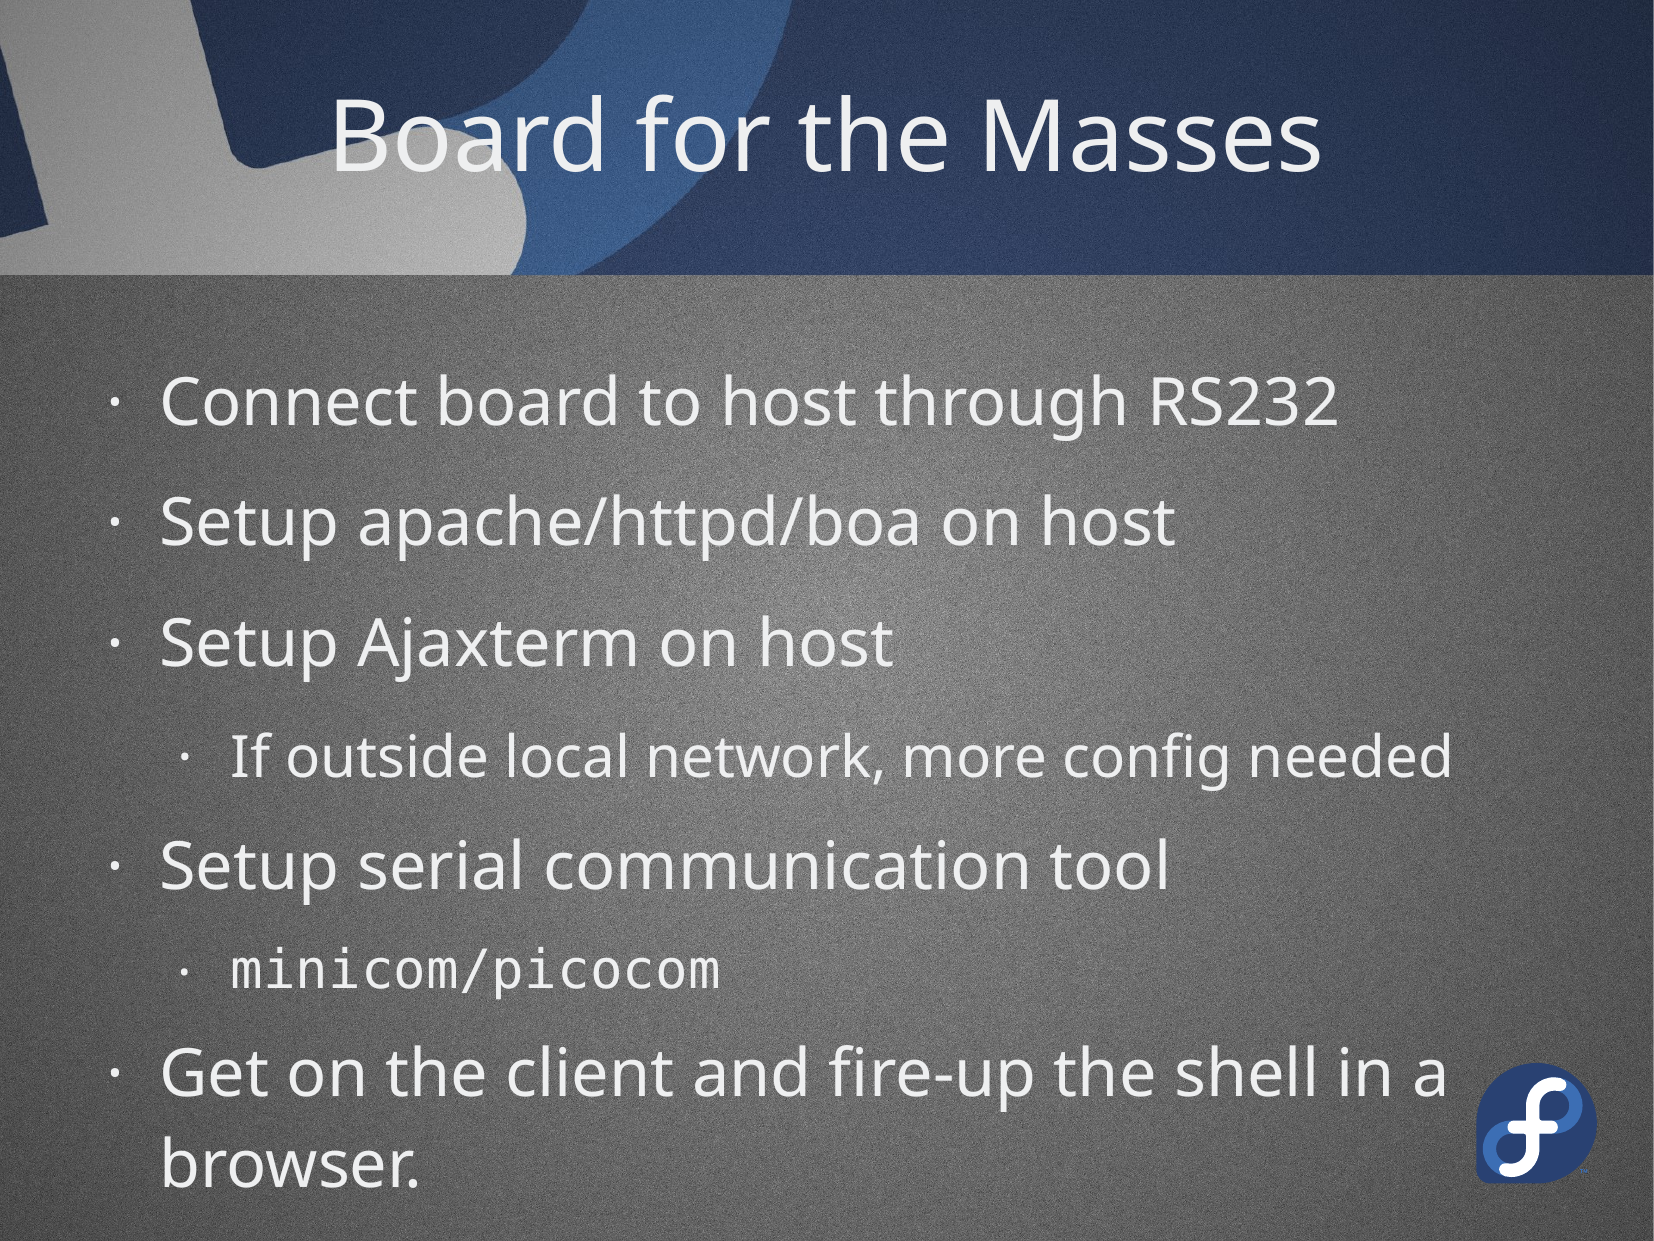

# Board for the Masses
Connect board to host through RS232
Setup apache/httpd/boa on host
Setup Ajaxterm on host
If outside local network, more config needed
Setup serial communication tool
minicom/picocom
Get on the client and fire-up the shell in a browser.